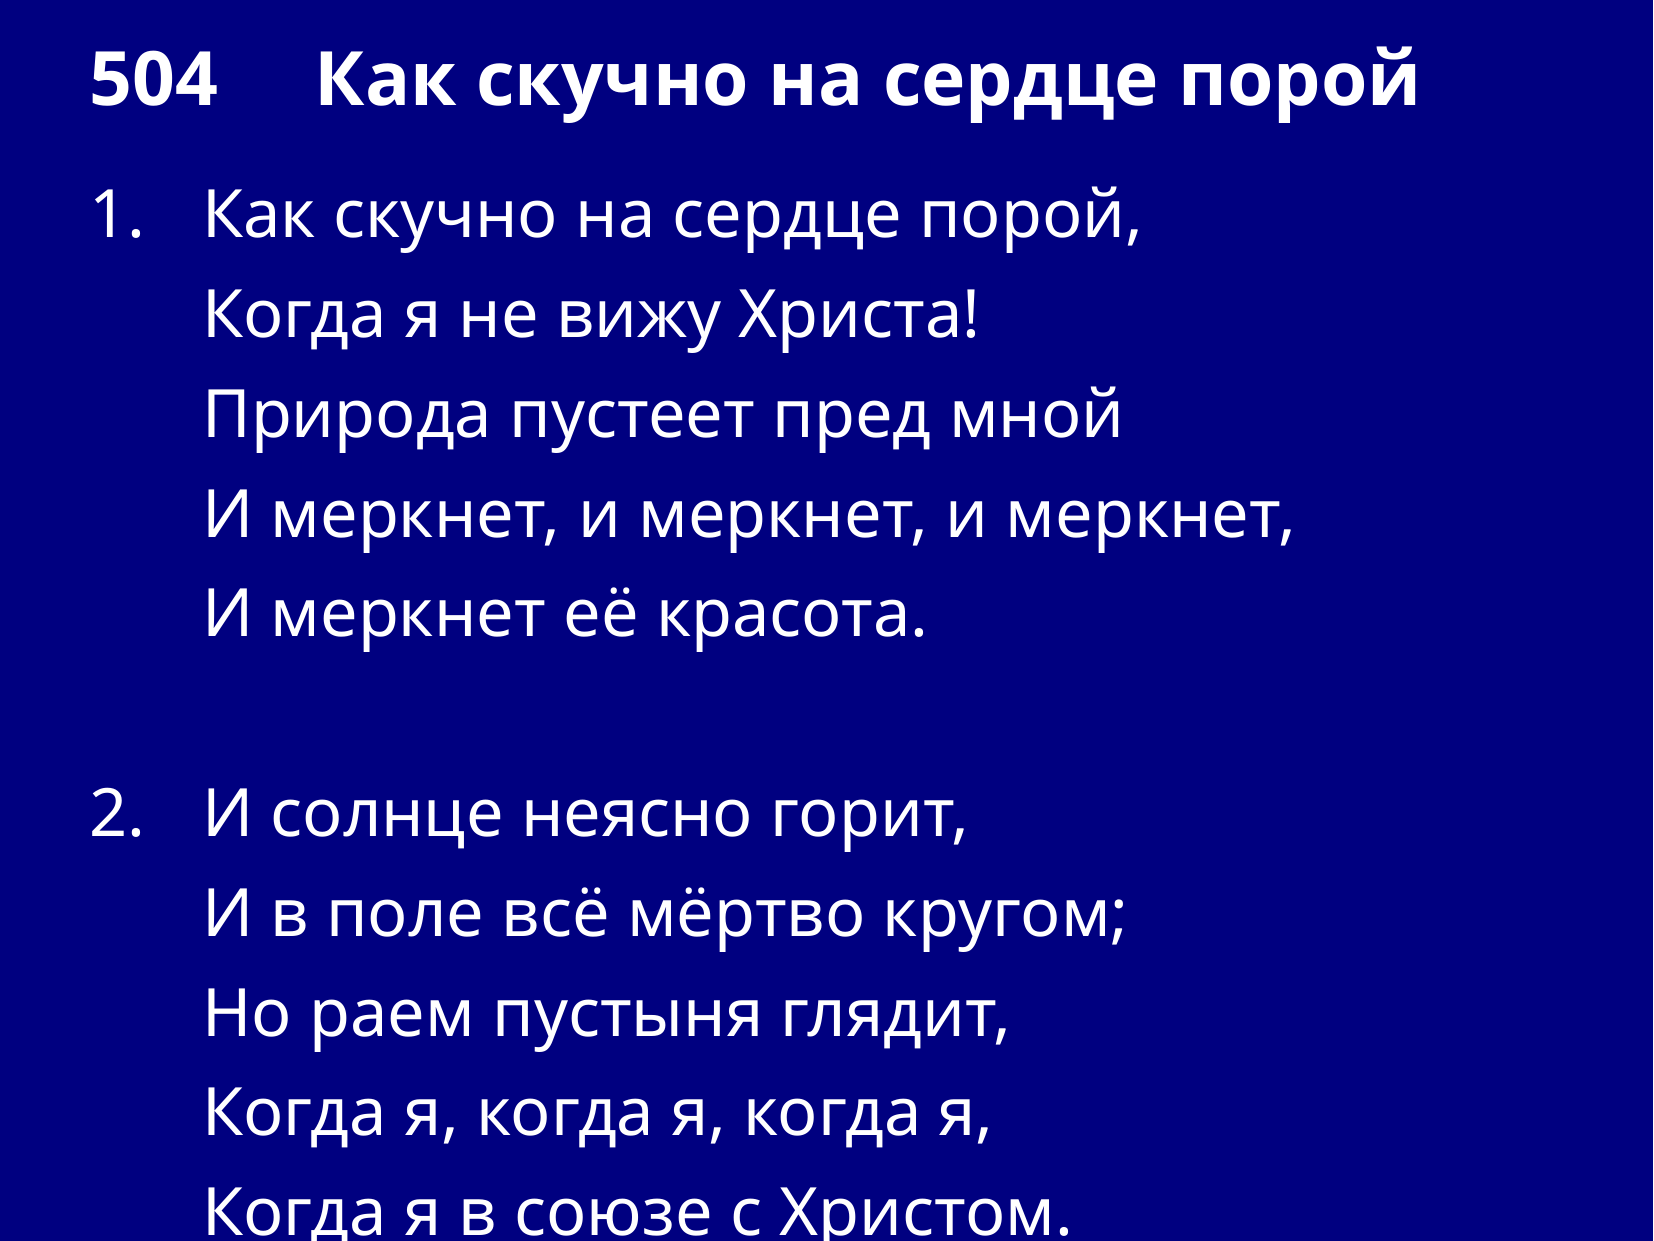

504	Как скучно на сердце порой
1.	Как скучно на сердце порой,
	Когда я не вижу Христа!
	Природа пустеет пред мной
	И меркнет, и меркнет, и меркнет,
	И меркнет её красота.
2.	И солнце неясно горит,
	И в поле всё мёртво кругом;
	Но раем пустыня глядит,
	Когда я, когда я, когда я,
	Когда я в союзе с Христом.